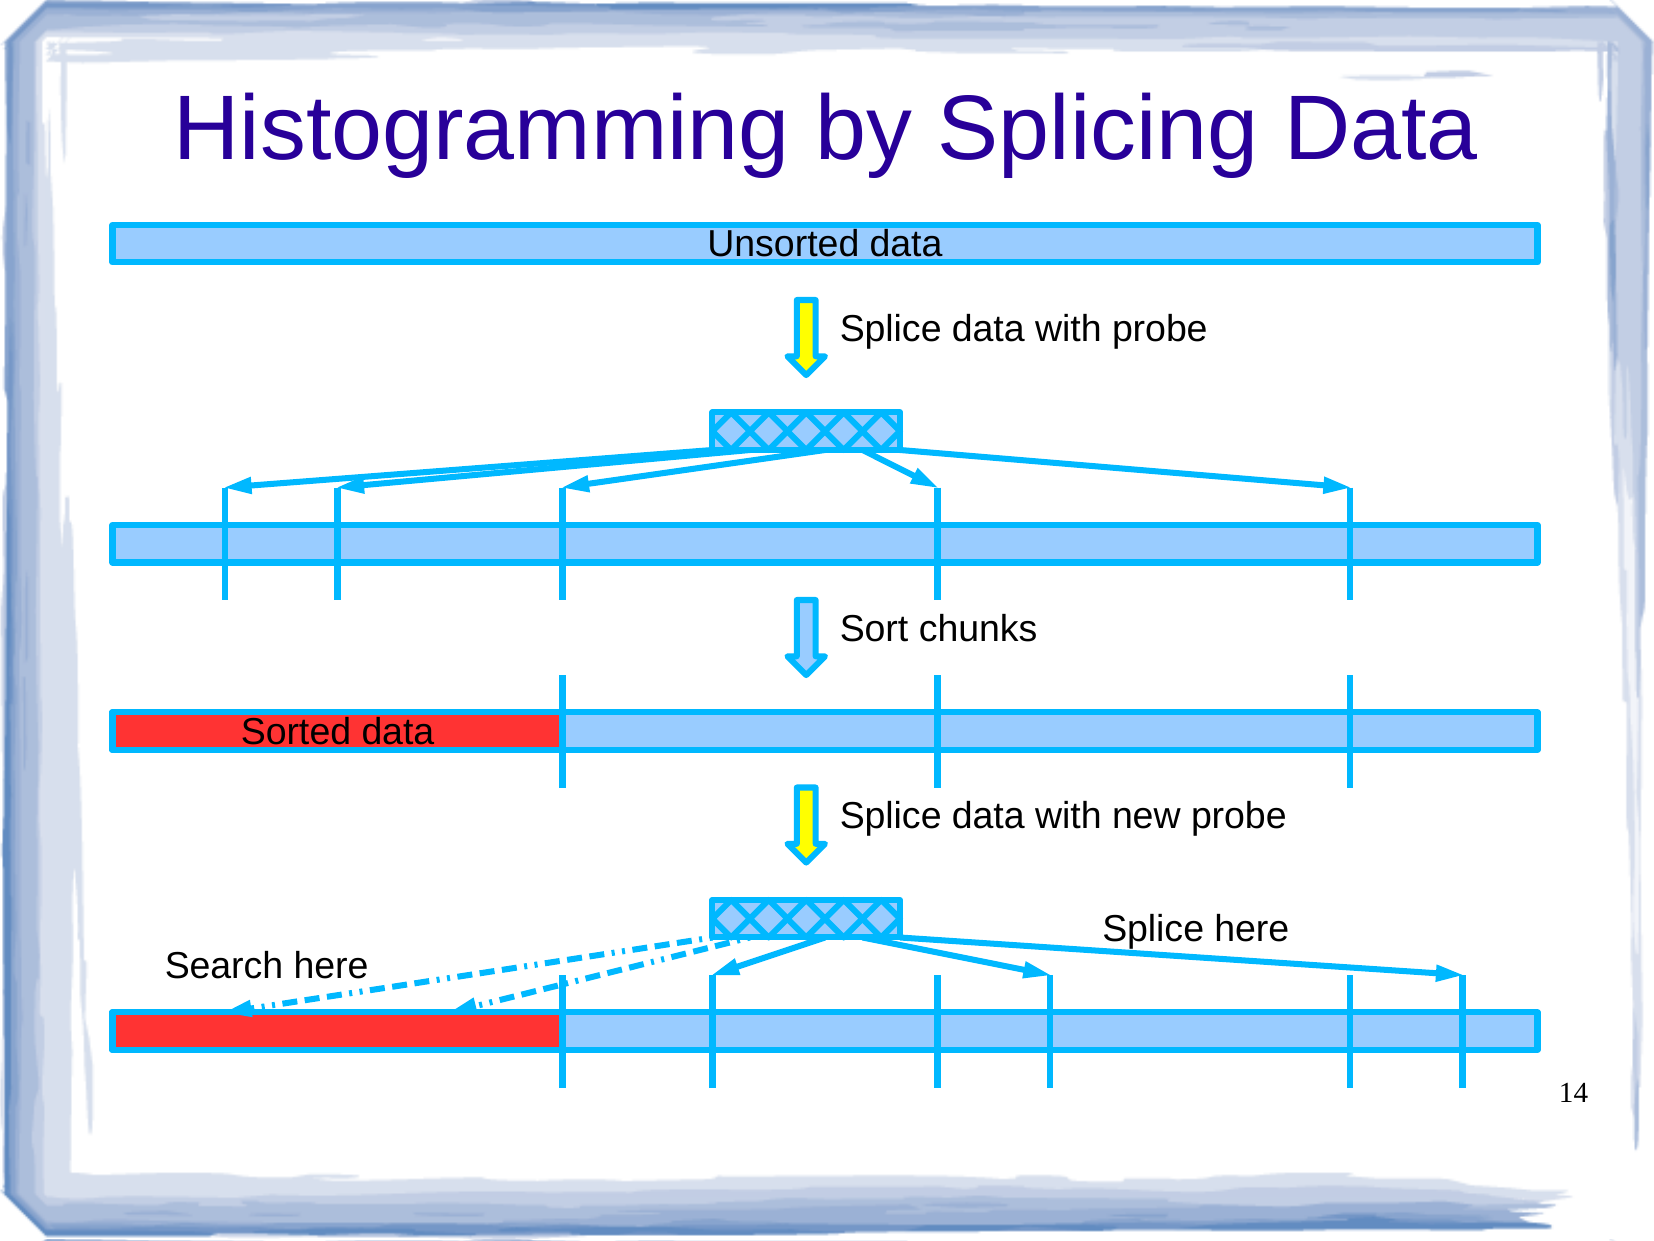

# Histogramming by Splicing Data
Unsorted data
Splice data with probe
Sort chunks
Sorted data
Splice data with new probe
Splice here
Search here
14